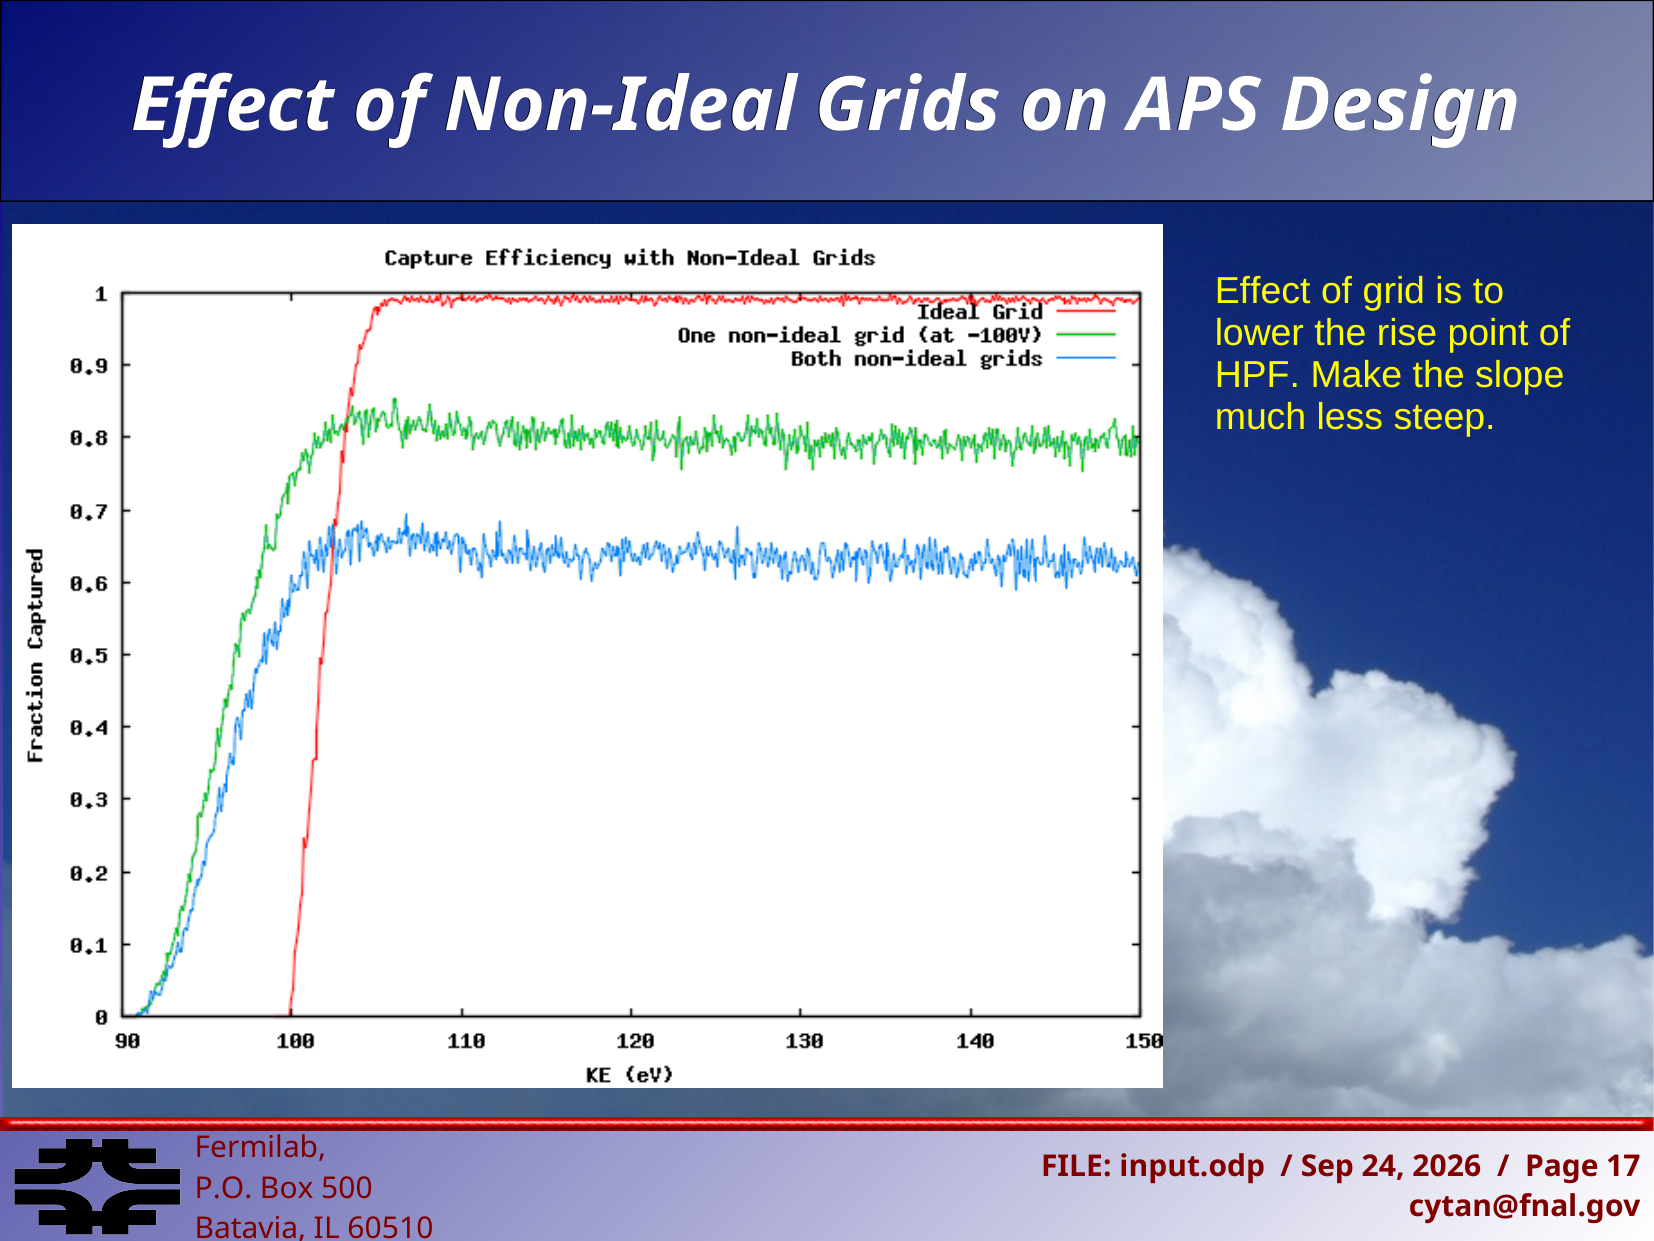

# Effect of Non-Ideal Grids on APS Design
Effect of grid is to lower the rise point of HPF. Make the slope much less steep.